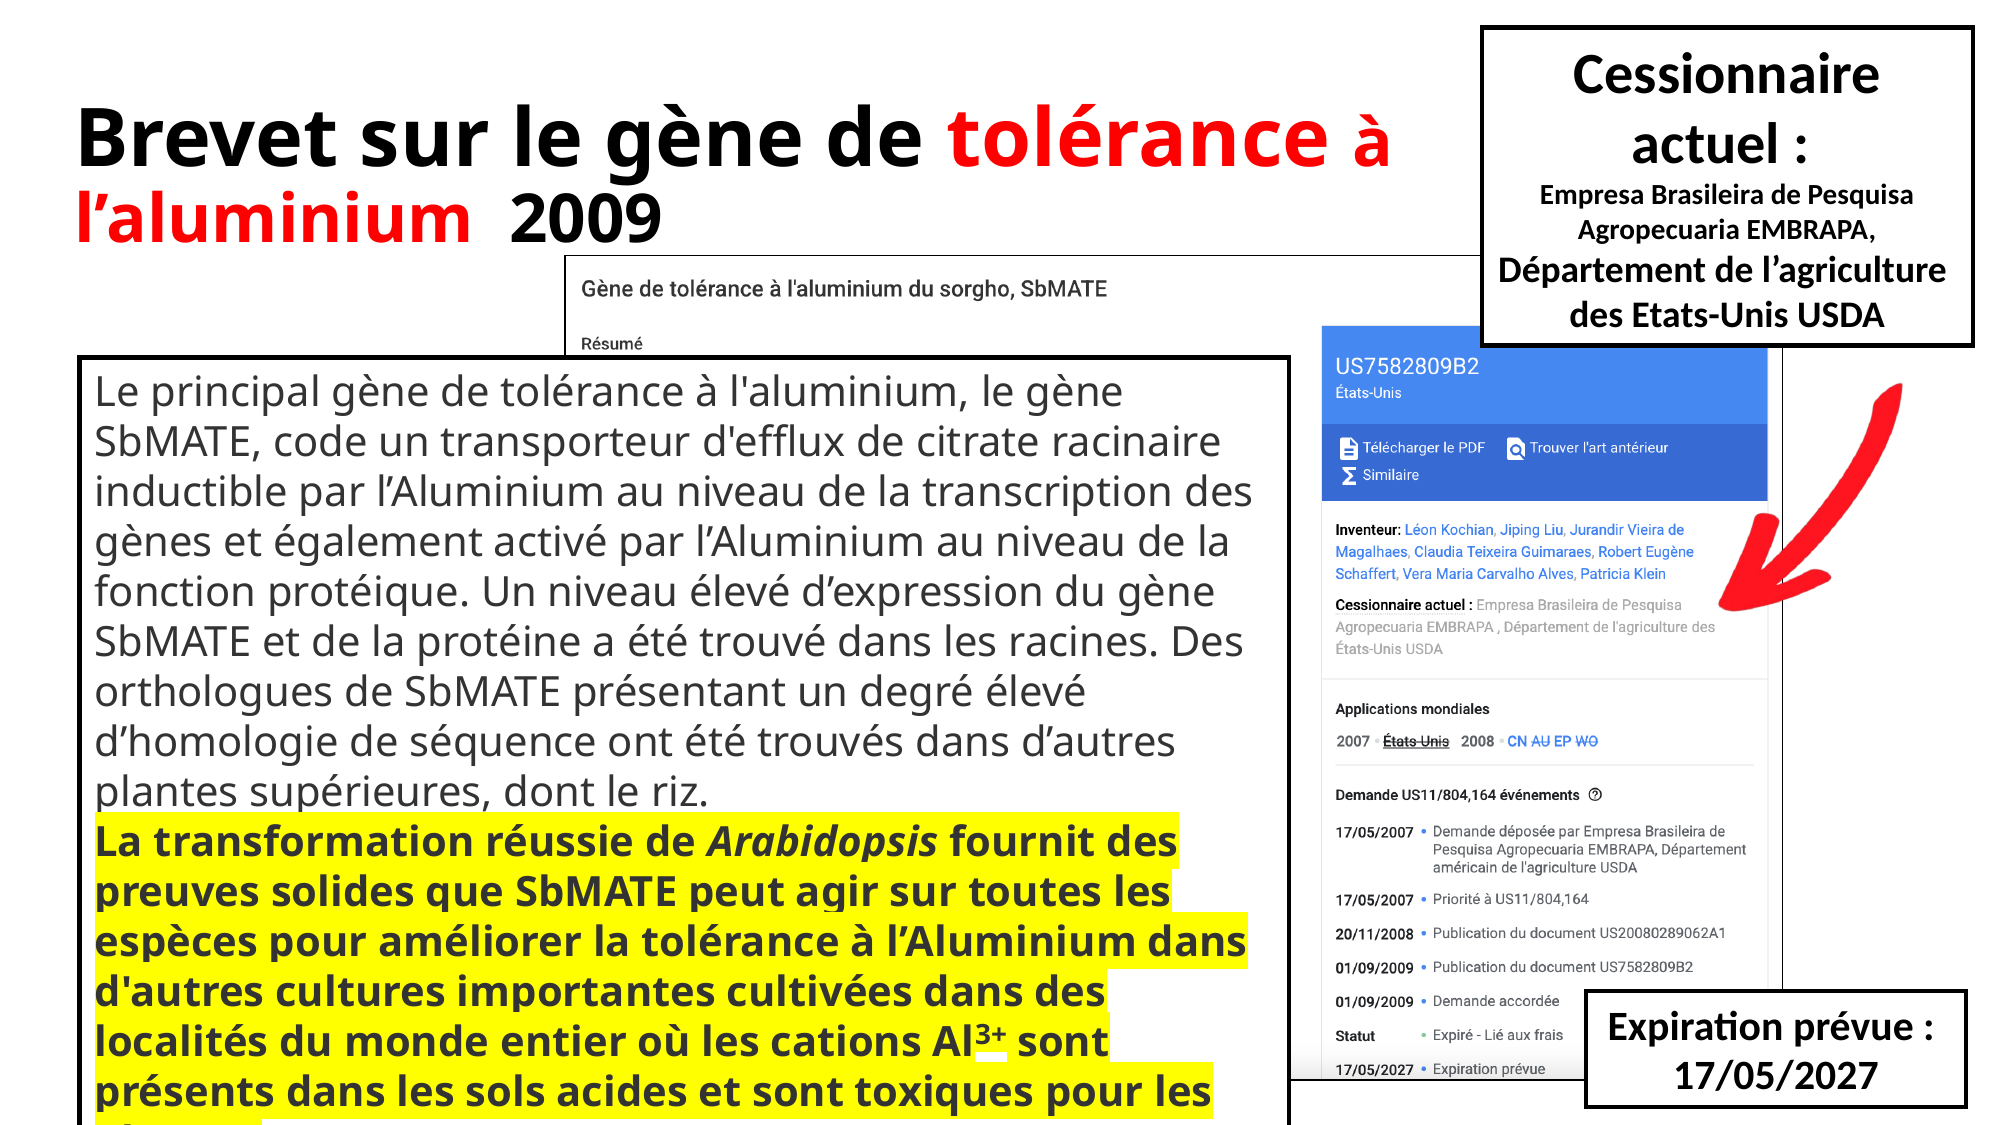

Cessionnaire actuel :
Empresa Brasileira de Pesquisa Agropecuaria EMBRAPA,
Département de l’agriculture
des Etats-Unis USDA
# Brevet sur le gène de tolérance à l’aluminium 2009
Le principal gène de tolérance à l'aluminium, le gène SbMATE, code un transporteur d'efflux de citrate racinaire inductible par l’Aluminium au niveau de la transcription des gènes et également activé par l’Aluminium au niveau de la fonction protéique. Un niveau élevé d’expression du gène SbMATE et de la protéine a été trouvé dans les racines. Des orthologues de SbMATE présentant un degré élevé d’homologie de séquence ont été trouvés dans d’autres plantes supérieures, dont le riz.
La transformation réussie de Arabidopsis fournit des preuves solides que SbMATE peut agir sur toutes les espèces pour améliorer la tolérance à l’Aluminium dans d'autres cultures importantes cultivées dans des localités du monde entier où les cations Al3+ sont présents dans les sols acides et sont toxiques pour les plantes.
Expiration prévue :
17/05/2027